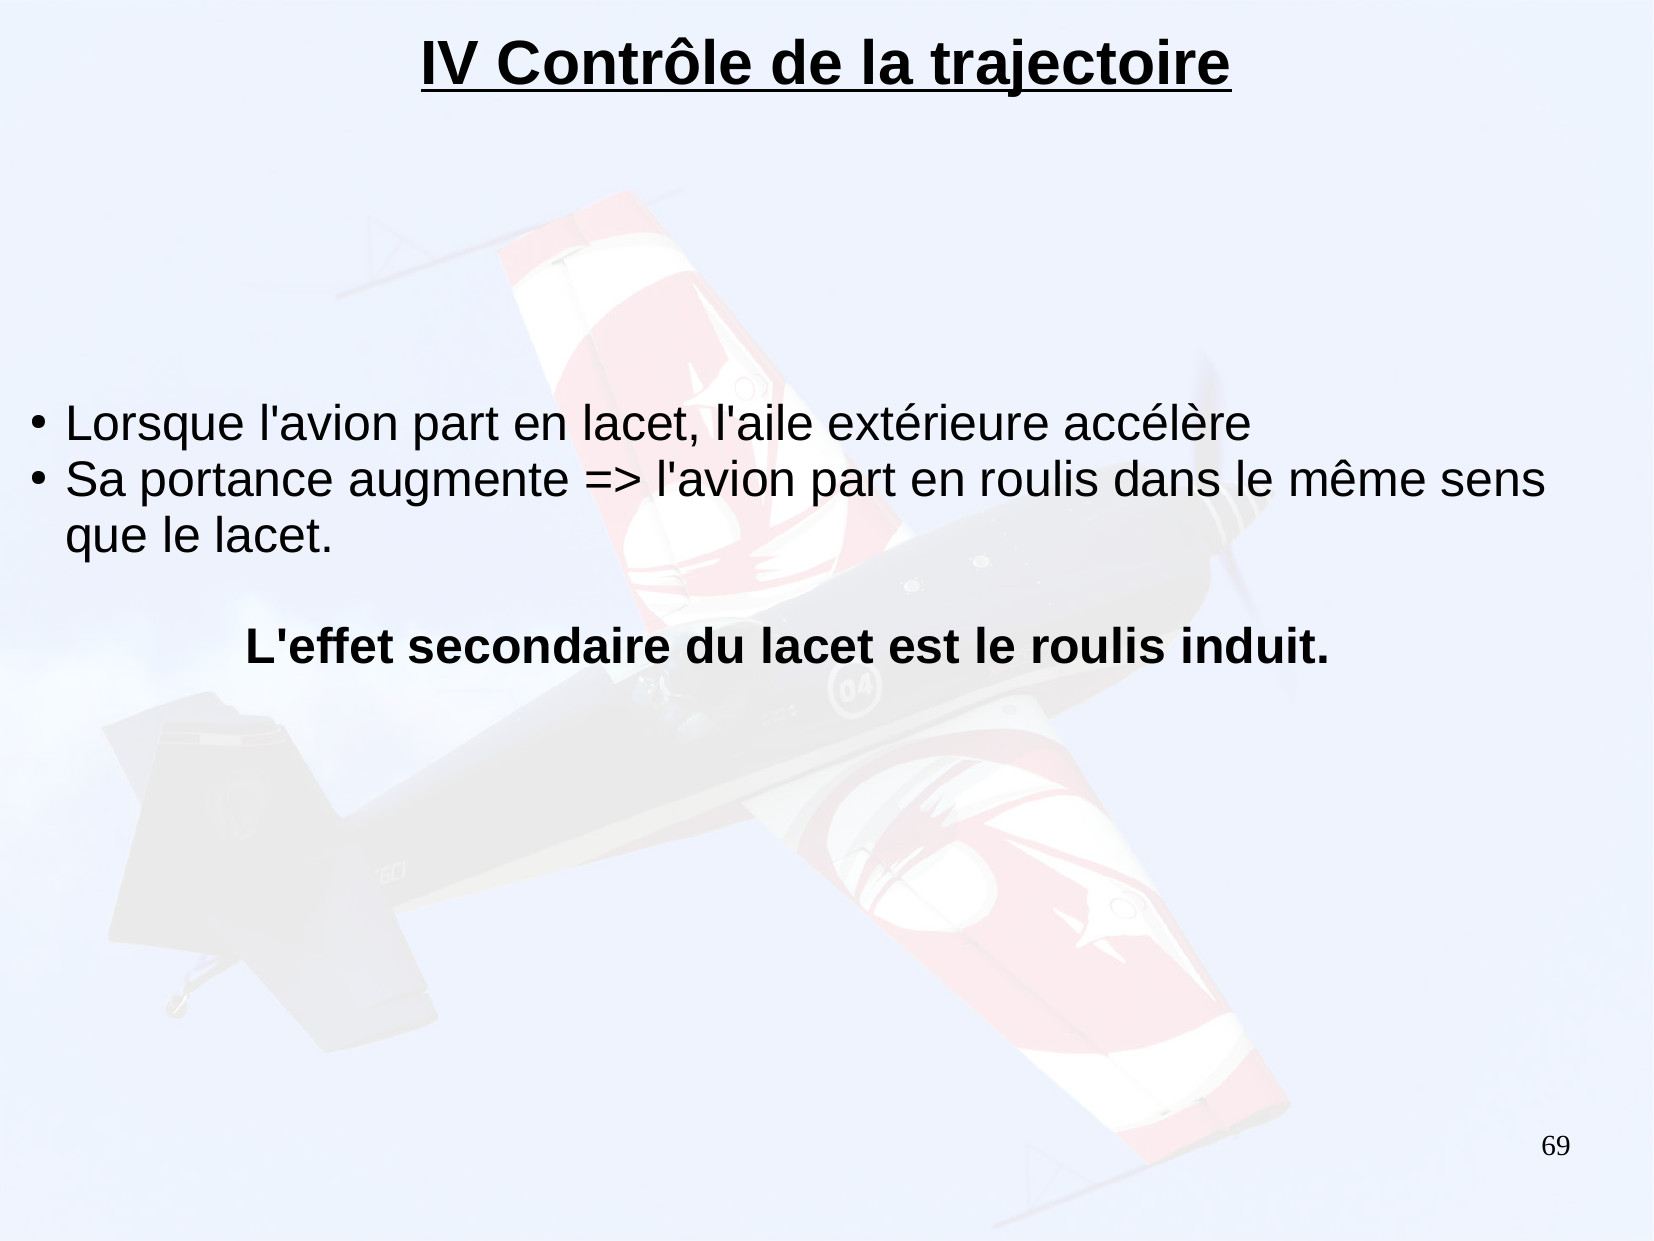

# IV Contrôle de la trajectoire
Lorsque l'avion part en lacet, l'aile extérieure accélère
Sa portance augmente => l'avion part en roulis dans le même sens que le lacet.
L'effet secondaire du lacet est le roulis induit.
69